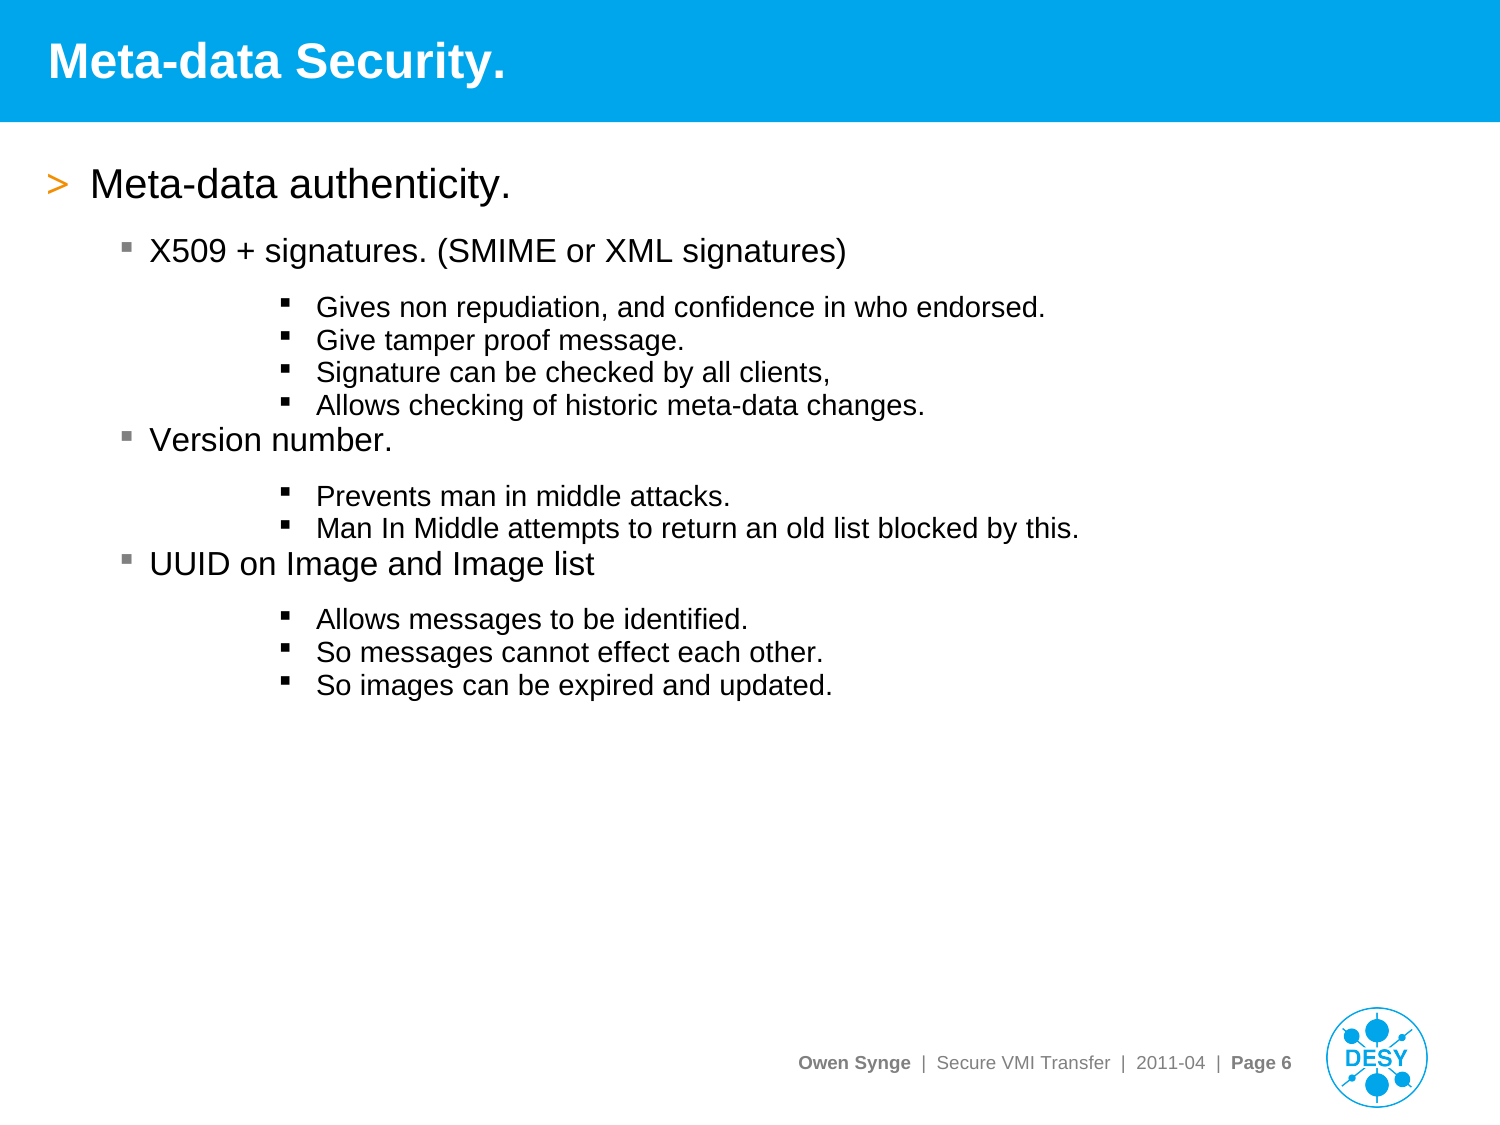

# Meta-data Security.
Meta-data authenticity.
X509 + signatures. (SMIME or XML signatures)
Gives non repudiation, and confidence in who endorsed.
Give tamper proof message.
Signature can be checked by all clients,
Allows checking of historic meta-data changes.
Version number.
Prevents man in middle attacks.
Man In Middle attempts to return an old list blocked by this.
UUID on Image and Image list
Allows messages to be identified.
So messages cannot effect each other.
So images can be expired and updated.